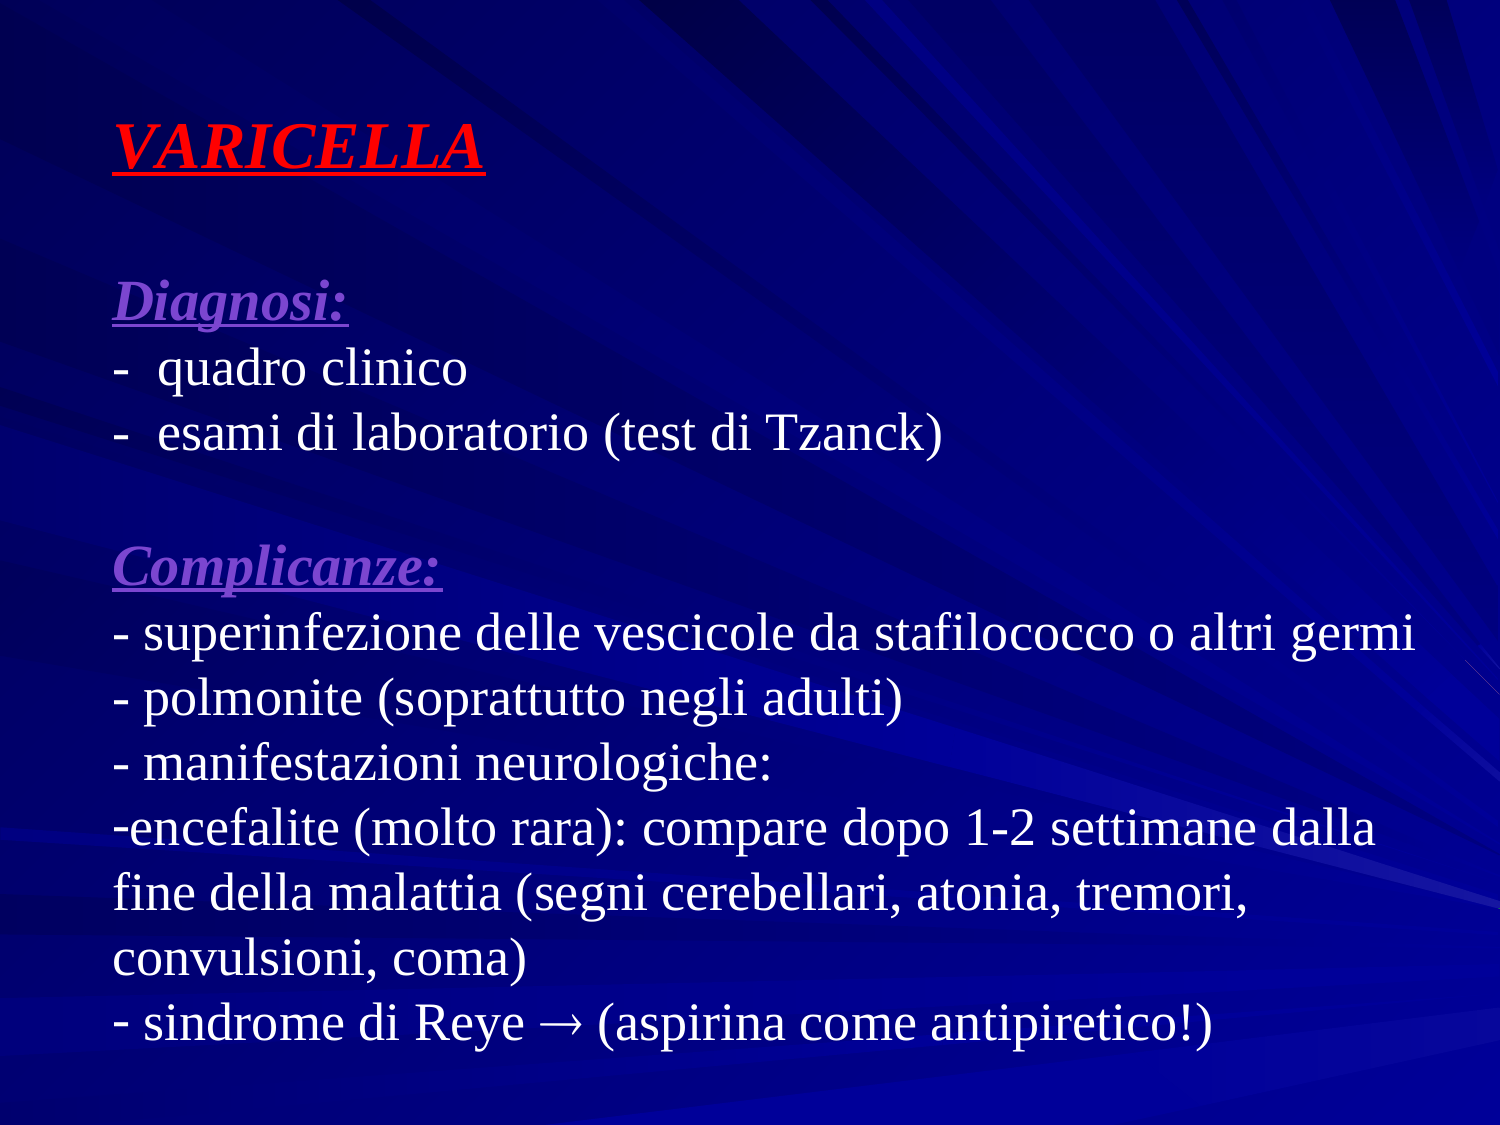

VARICELLA
Diagnosi:
-  quadro clinico
-  esami di laboratorio (test di Tzanck)
Complicanze:
- superinfezione delle vescicole da stafilococco o altri germi
- polmonite (soprattutto negli adulti)
- manifestazioni neurologiche:
encefalite (molto rara): compare dopo 1-2 settimane dalla 	fine della malattia (segni cerebellari, atonia, tremori, 	convulsioni, coma)
 sindrome di Reye  (aspirina come antipiretico!)